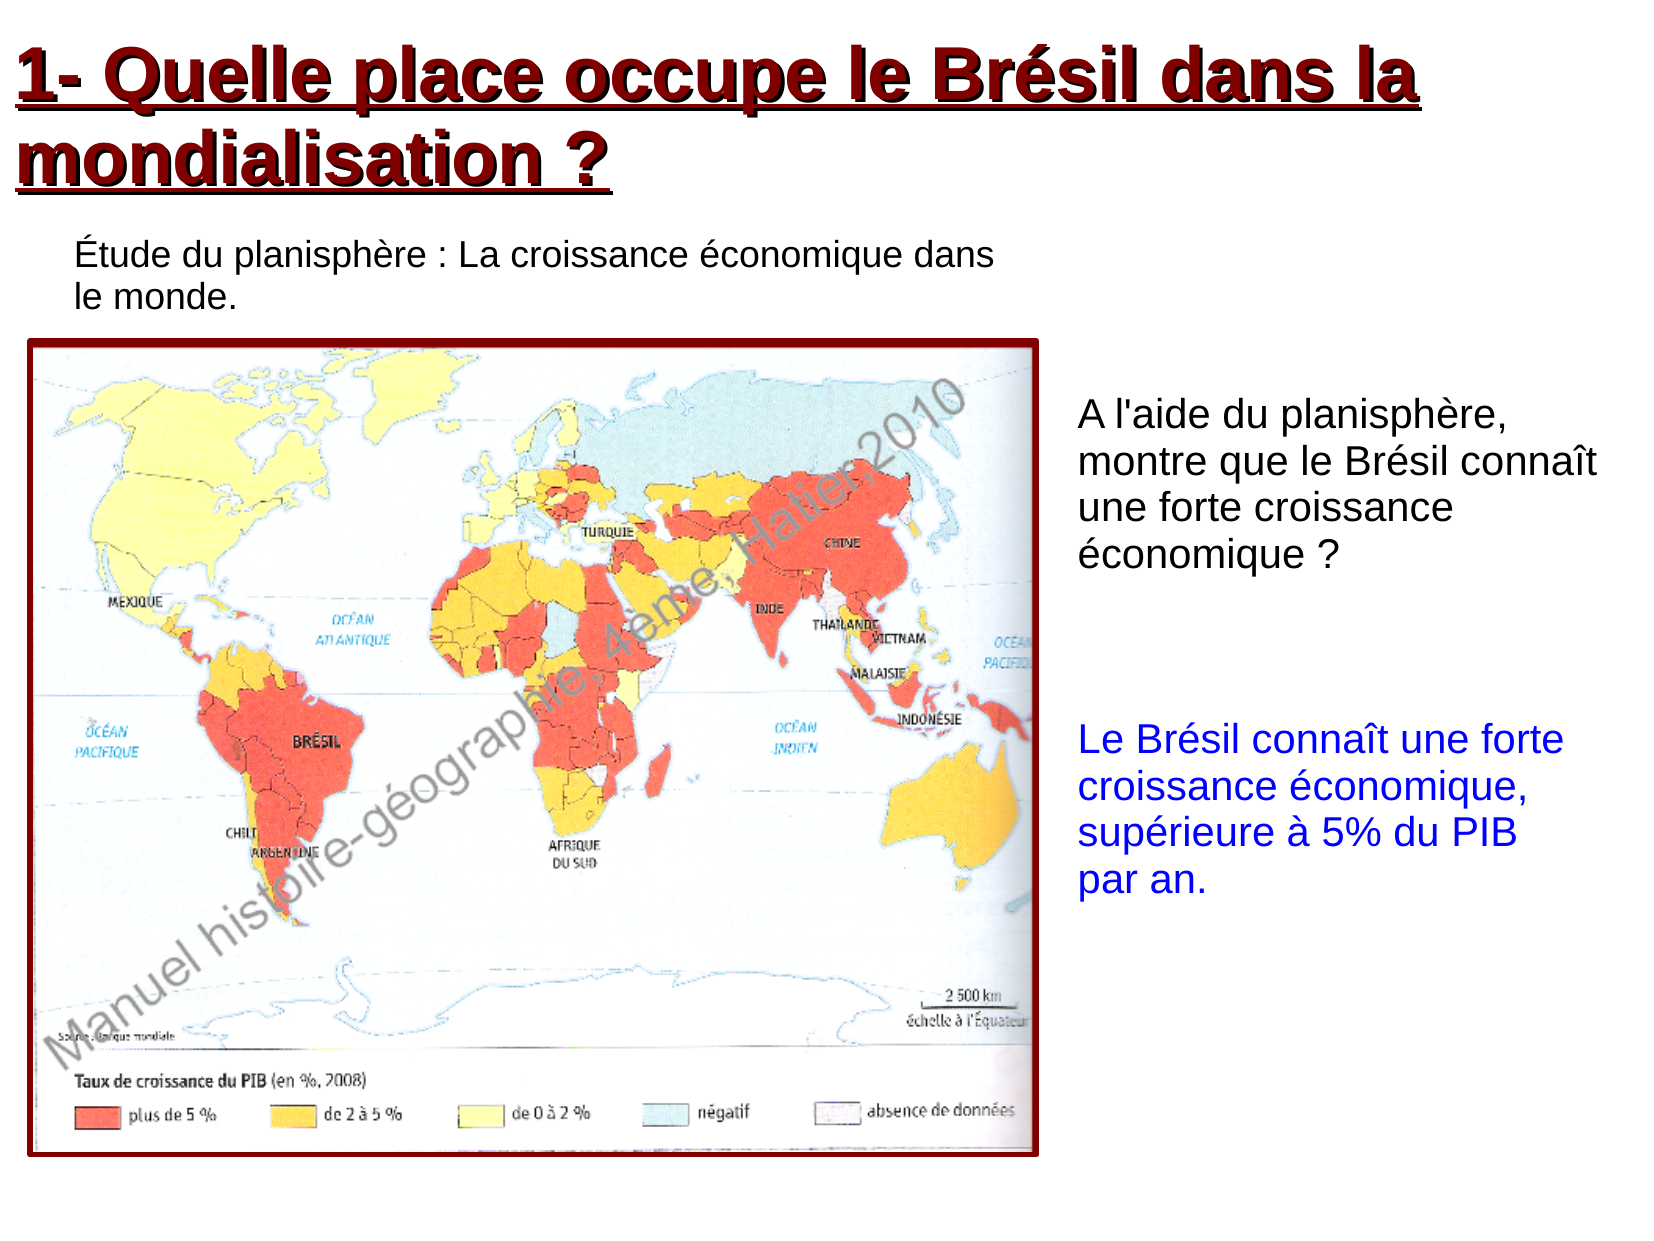

1- Quelle place occupe le Brésil dans la mondialisation ?
Étude du planisphère : La croissance économique dans le monde.
A l'aide du planisphère, montre que le Brésil connaît une forte croissance économique ?
Le Brésil connaît une forte croissance économique, supérieure à 5% du PIB par an.